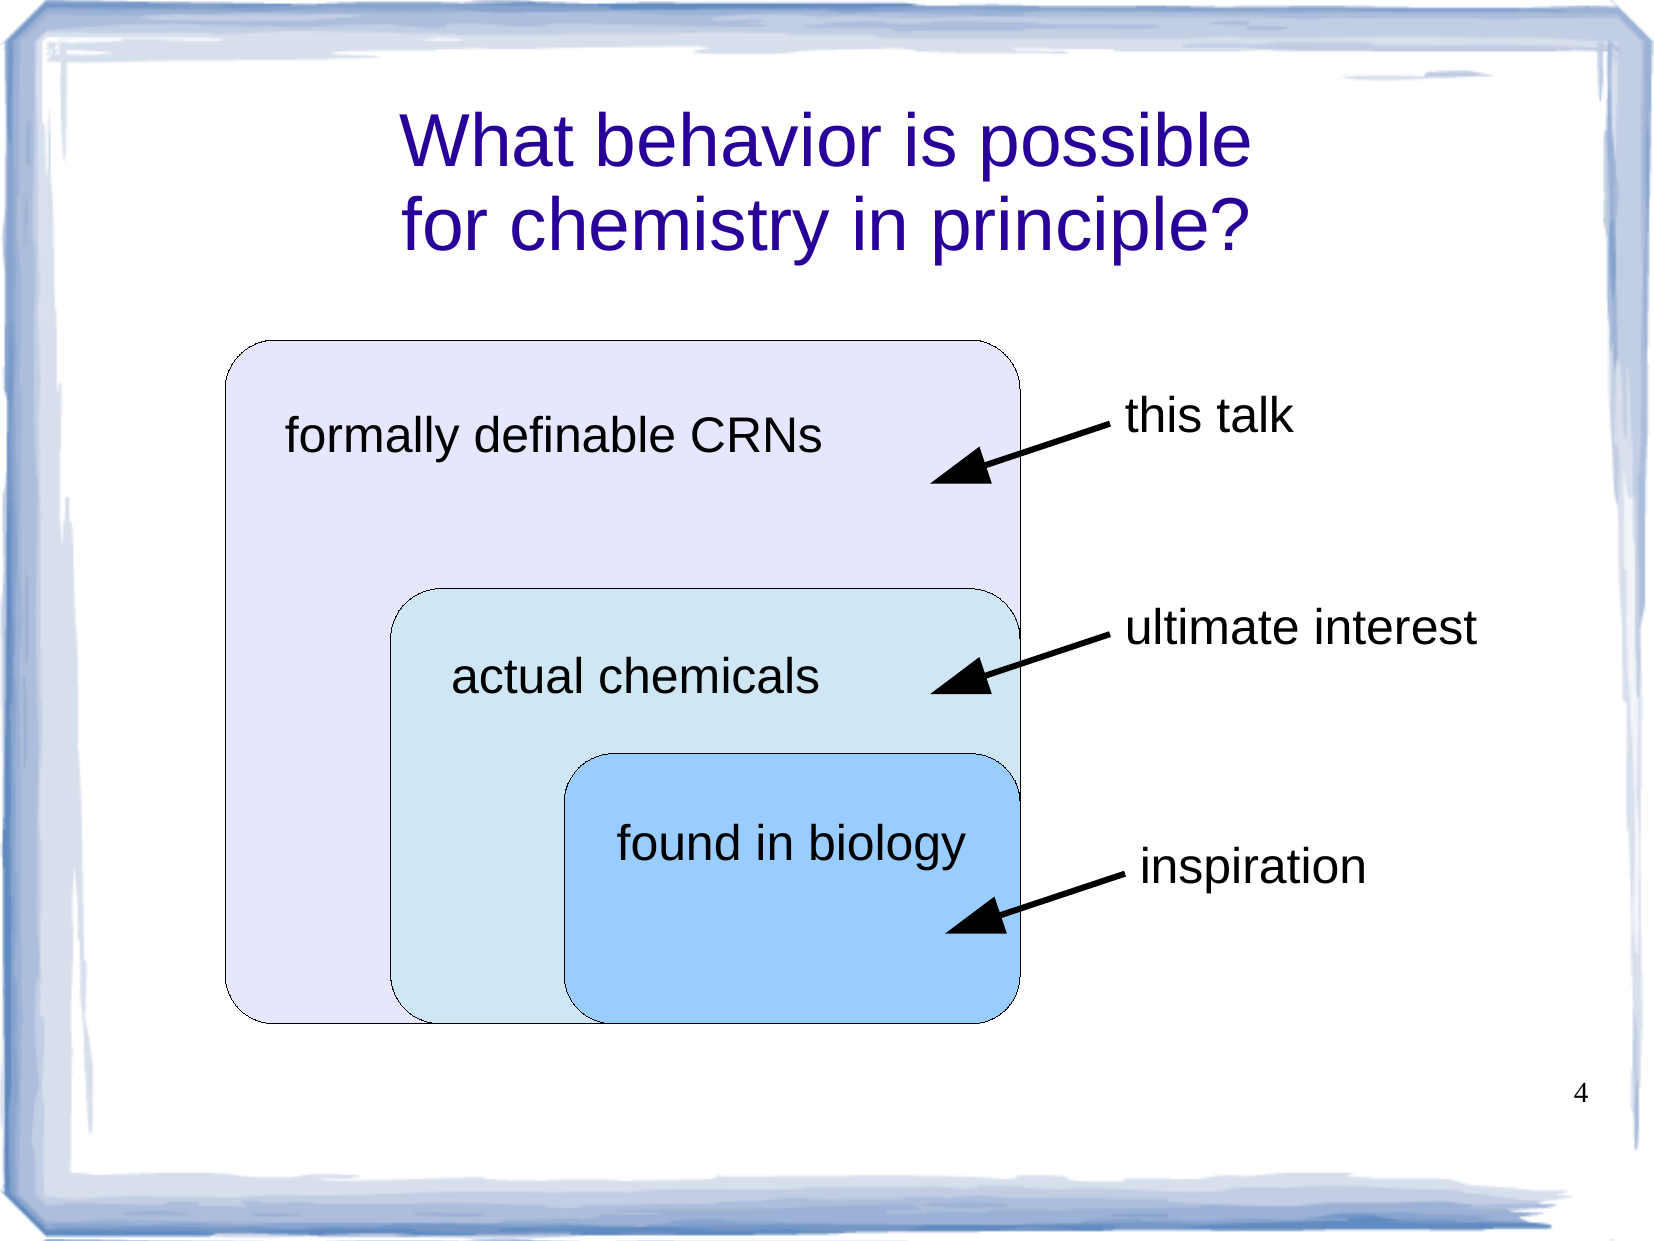

# What behavior is possible for chemistry in principle?
this talk
formally definable CRNs
ultimate interest
actual chemicals
found in biology
inspiration
4